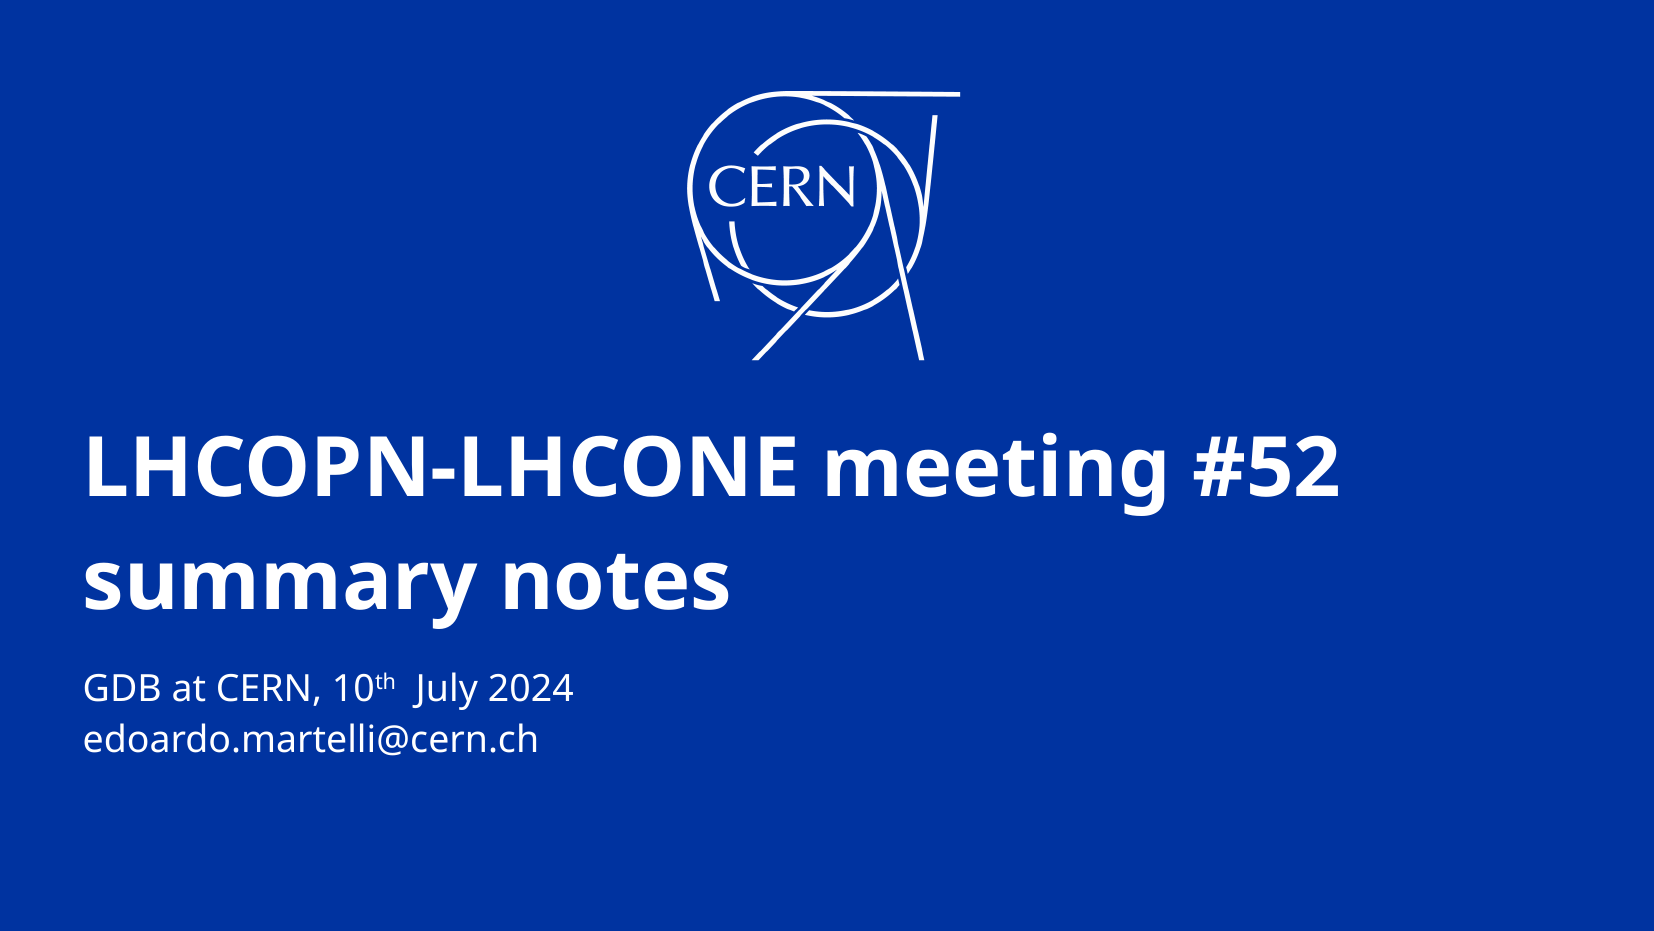

# LHCOPN-LHCONE meeting #52 summary notes
GDB at CERN, 10th July 2024
edoardo.martelli@cern.ch